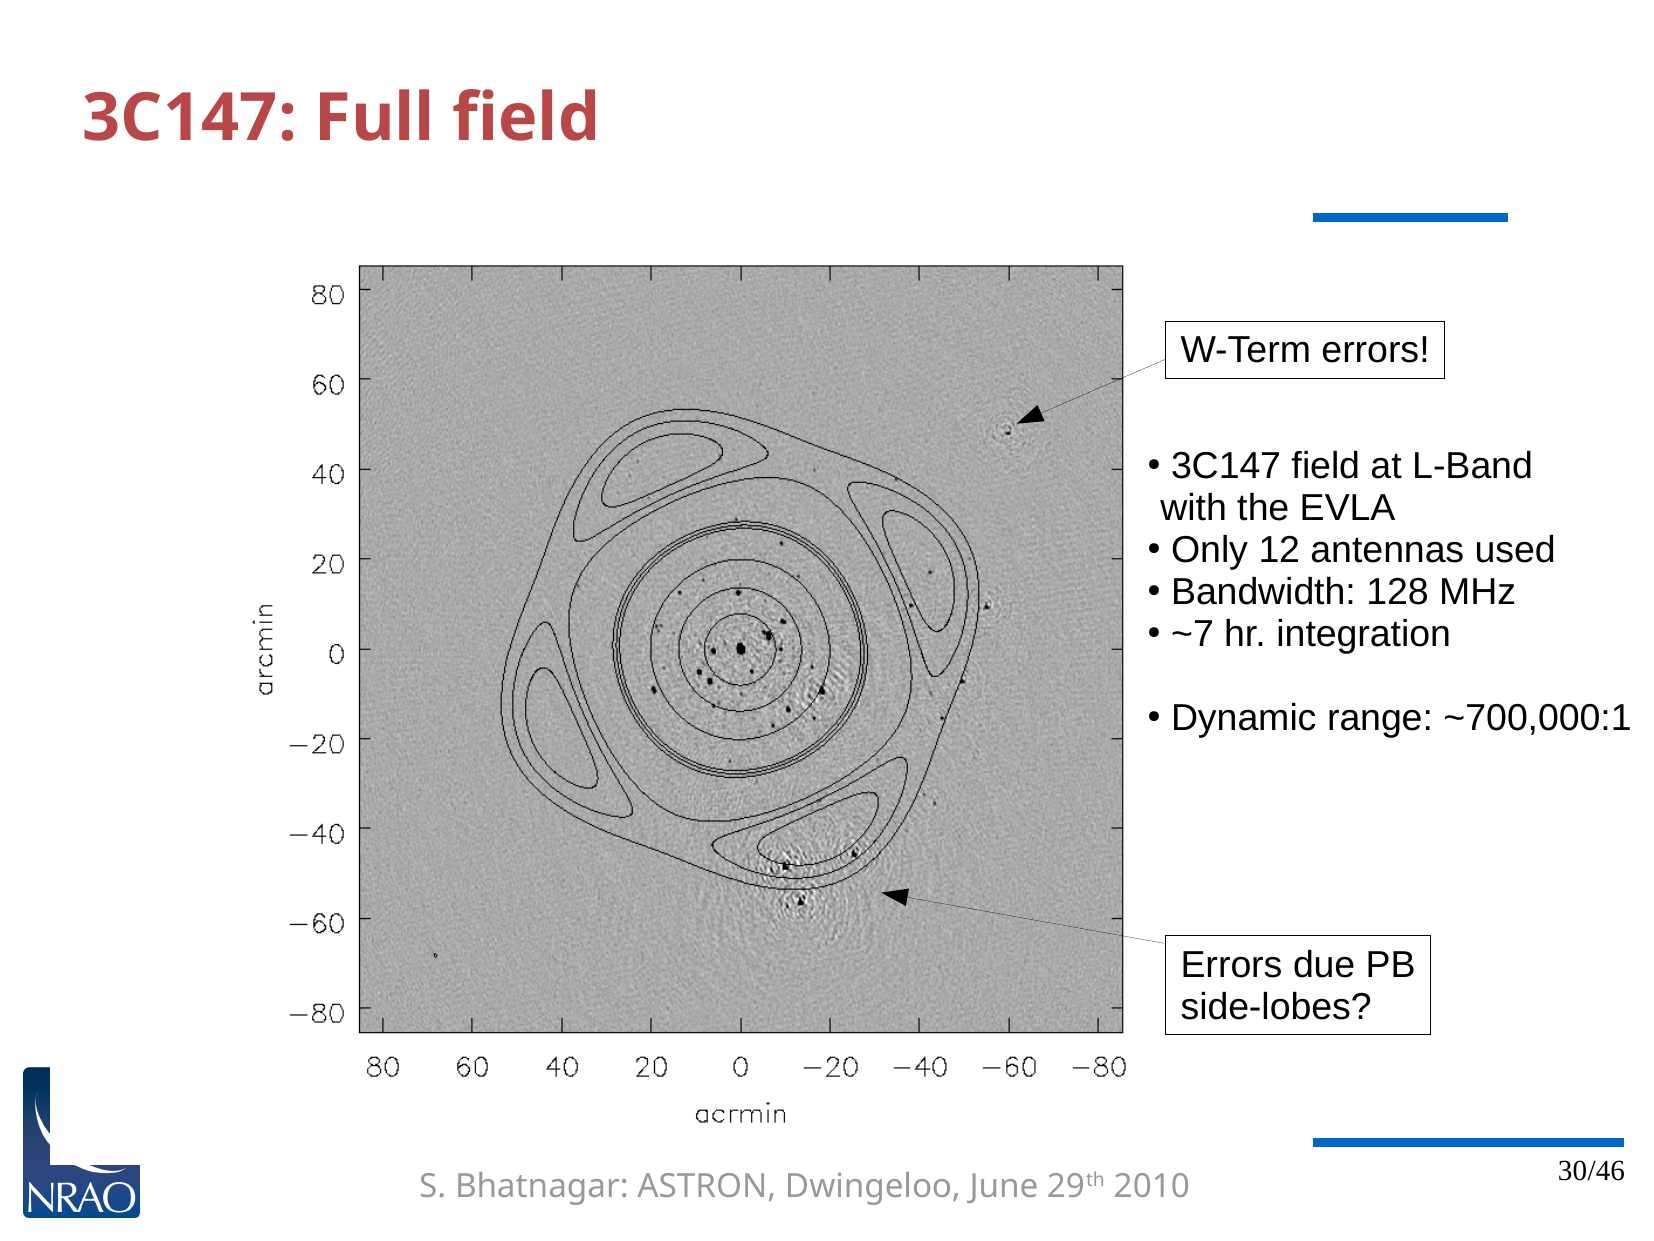

# 3C147: Full field
W-Term errors!
 3C147 field at L-Band
with the EVLA
 Only 12 antennas used
 Bandwidth: 128 MHz
 ~7 hr. integration
 Dynamic range: ~700,000:1
Errors due PB
side-lobes?
30
 3C147 field at L-Band
with the EVLA
 Only 12 antennas used
 Bandwidth: 128 MHz
 ~7 hr. integration
 Dynamic range: ~700,000:1